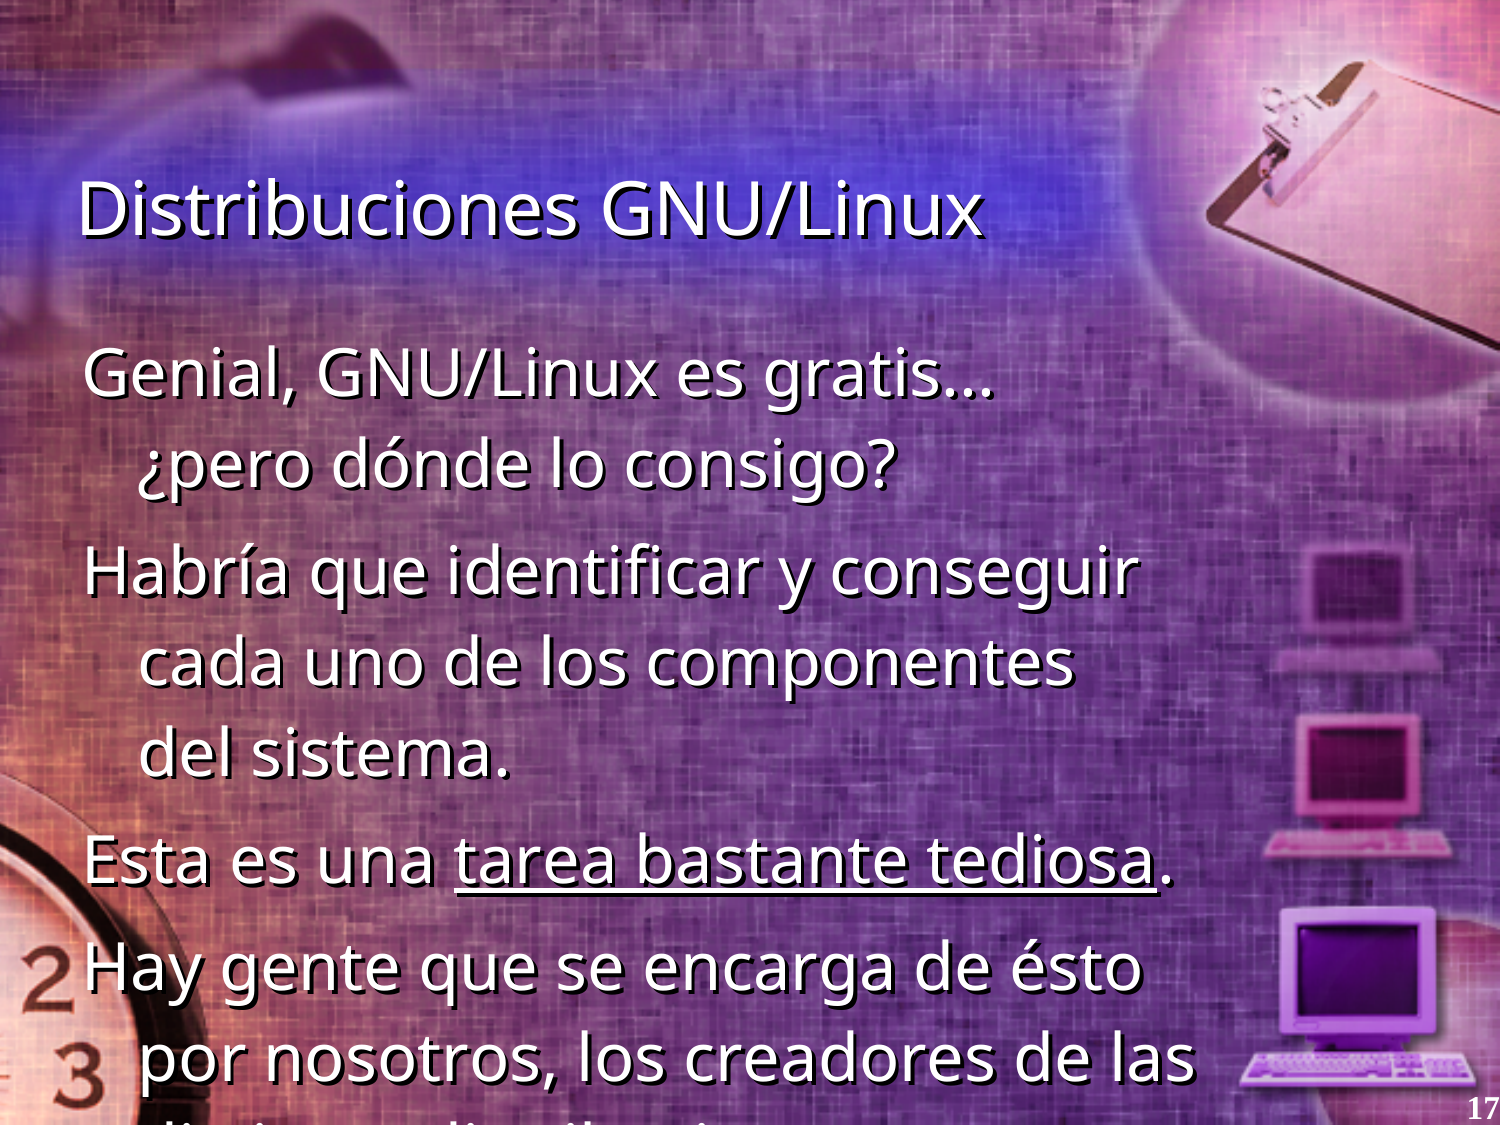

# Distribuciones GNU/Linux
Genial, GNU/Linux es gratis...
¿pero dónde lo consigo?
Habría que identificar y conseguir
cada uno de los componentes
del sistema.
Esta es una tarea bastante tediosa.
Hay gente que se encarga de ésto
por nosotros, los creadores de las distintas distribuciones.
17